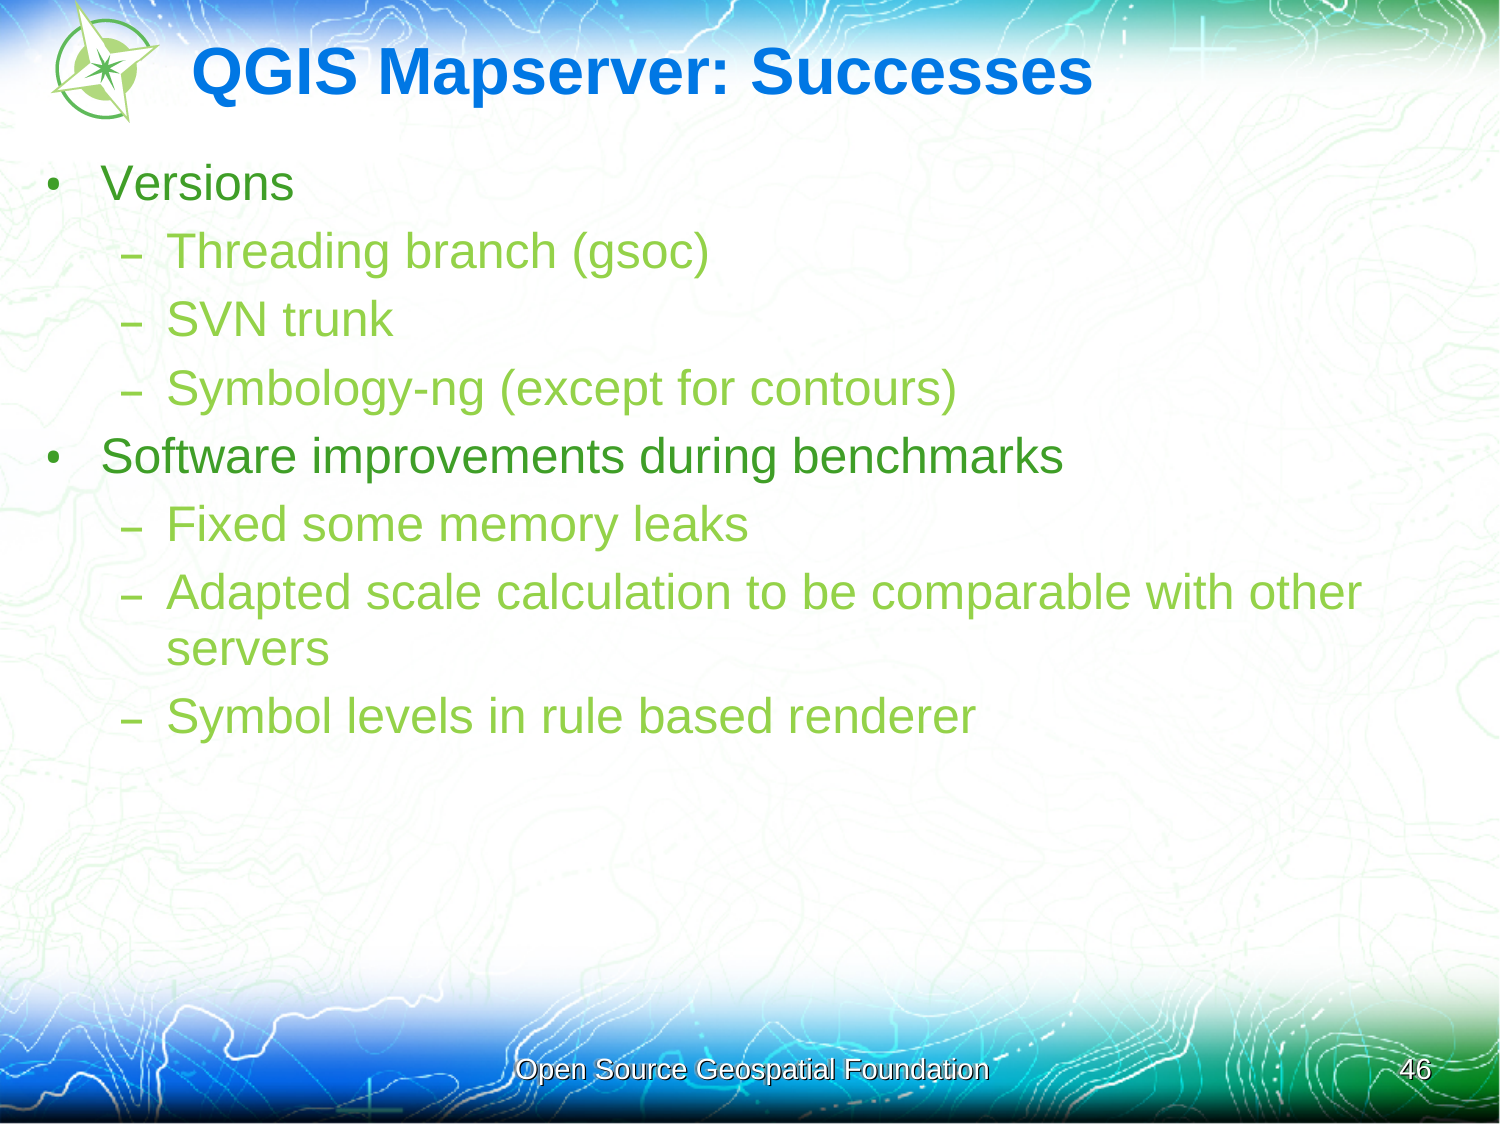

# QGIS Mapserver: Successes
Versions
Threading branch (gsoc)
SVN trunk
Symbology-ng (except for contours)
Software improvements during benchmarks
Fixed some memory leaks
Adapted scale calculation to be comparable with other servers
Symbol levels in rule based renderer
Open Source Geospatial Foundation
46